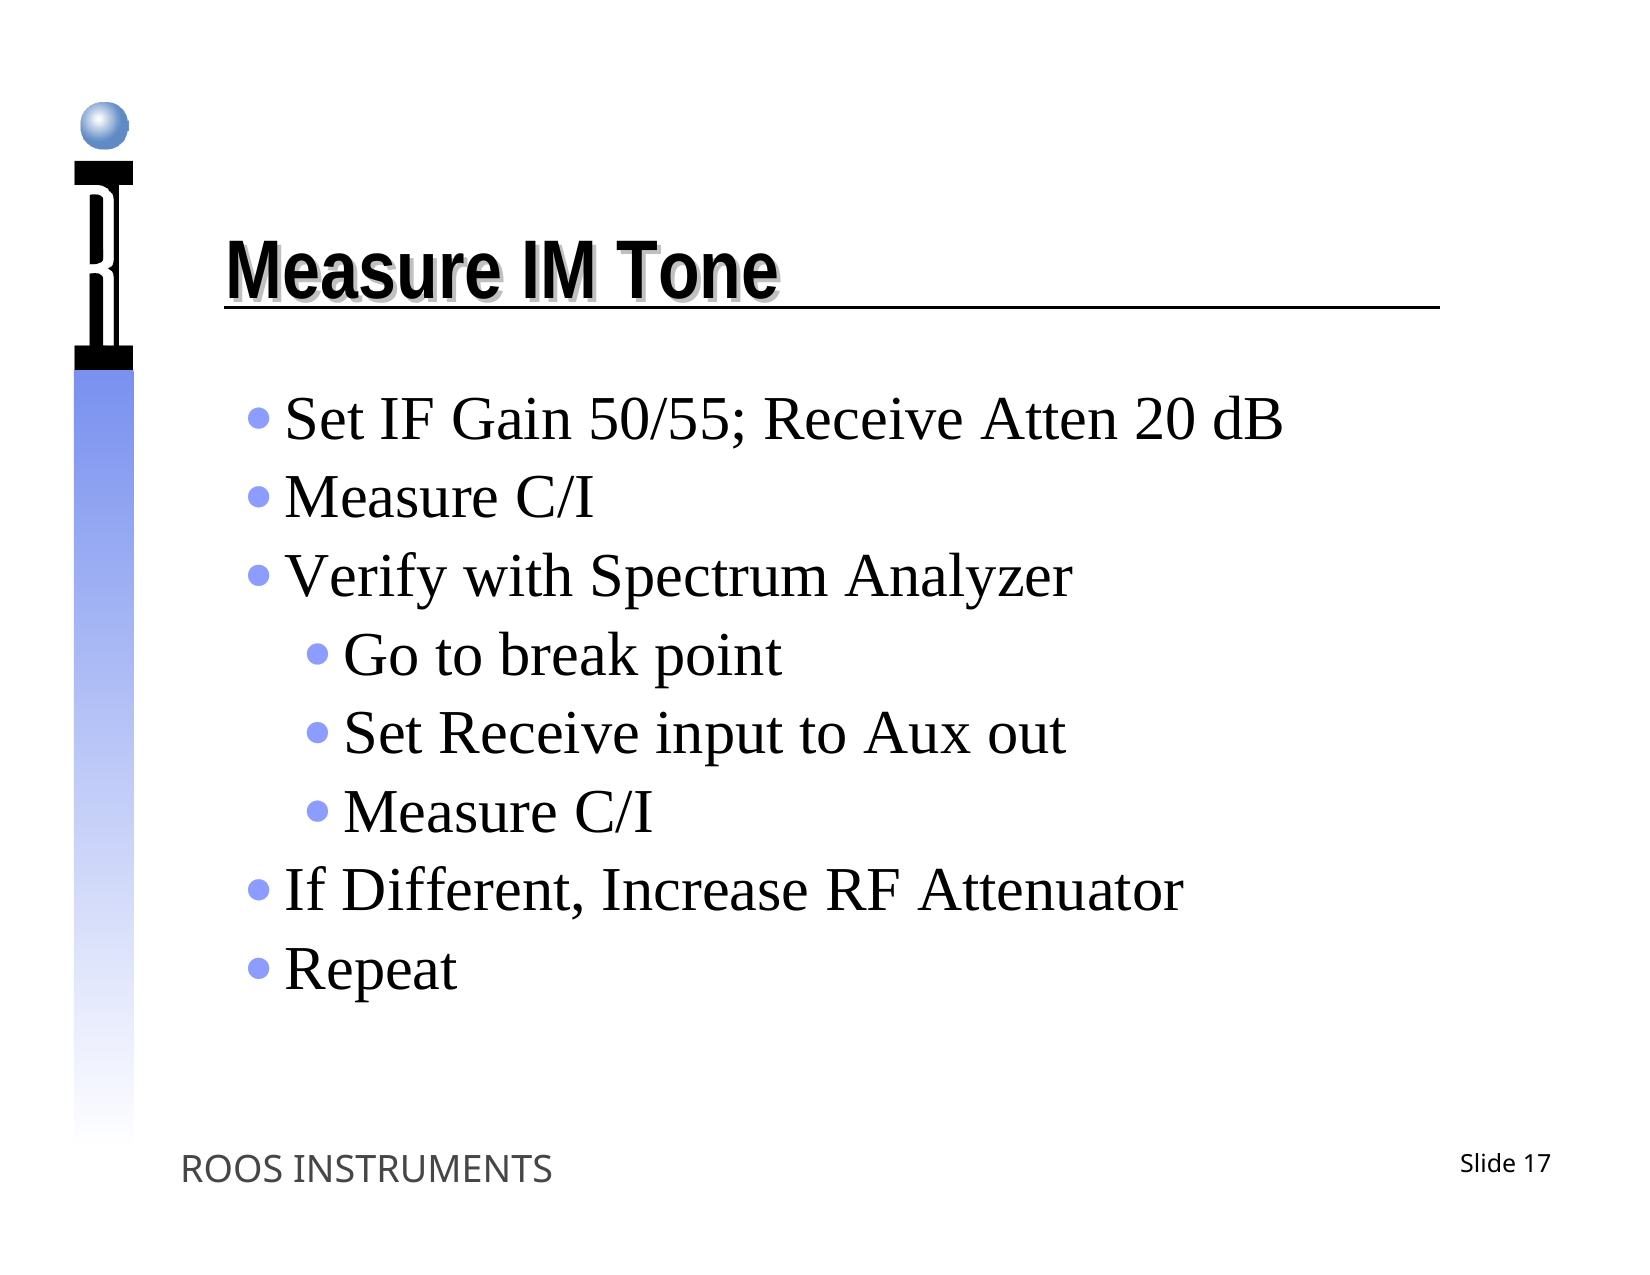

Measure IM Tone
Set IF Gain 50/55; Receive Atten 20 dB
Measure C/I
Verify with Spectrum Analyzer
Go to break point
Set Receive input to Aux out
Measure C/I
If Different, Increase RF Attenuator
Repeat
17